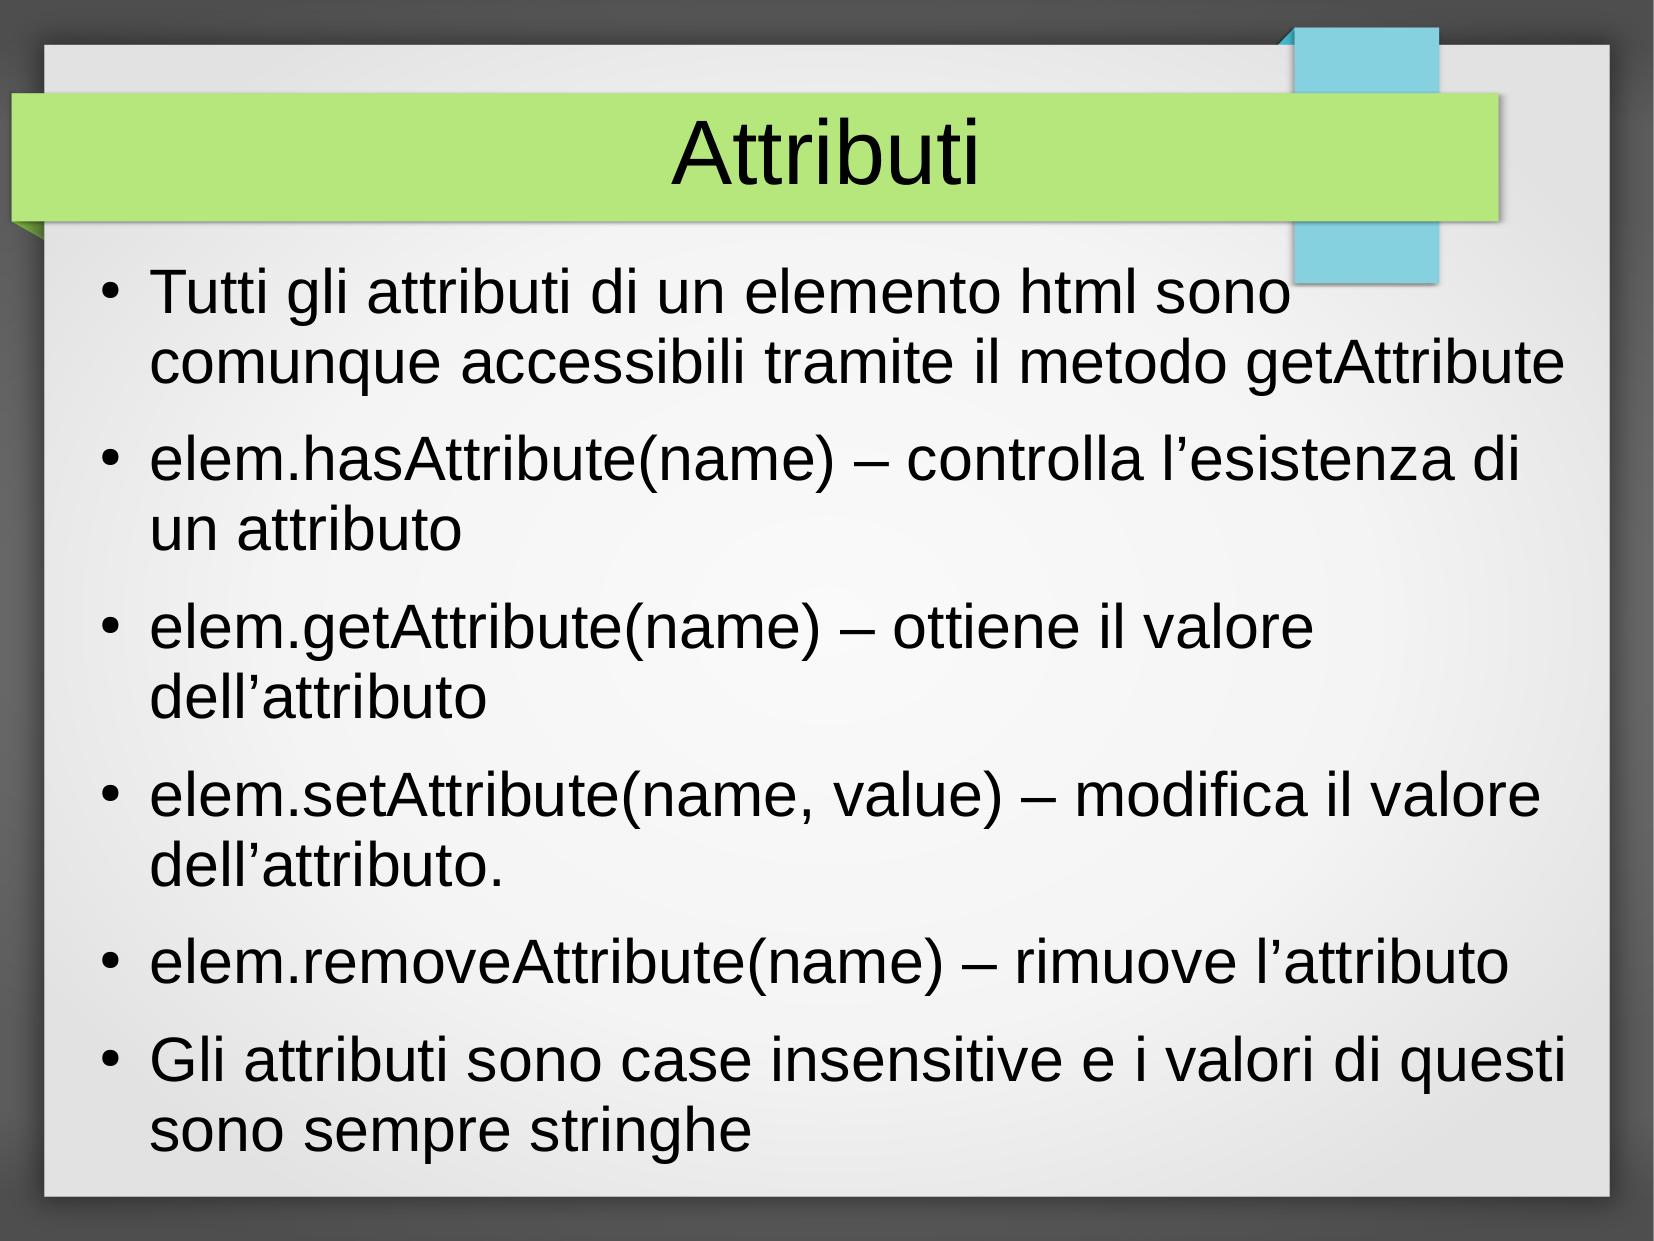

# Attributi
Tutti gli attributi di un elemento html sono comunque accessibili tramite il metodo getAttribute
elem.hasAttribute(name) – controlla l’esistenza di un attributo
elem.getAttribute(name) – ottiene il valore dell’attributo
elem.setAttribute(name, value) – modifica il valore dell’attributo.
elem.removeAttribute(name) – rimuove l’attributo
Gli attributi sono case insensitive e i valori di questi sono sempre stringhe